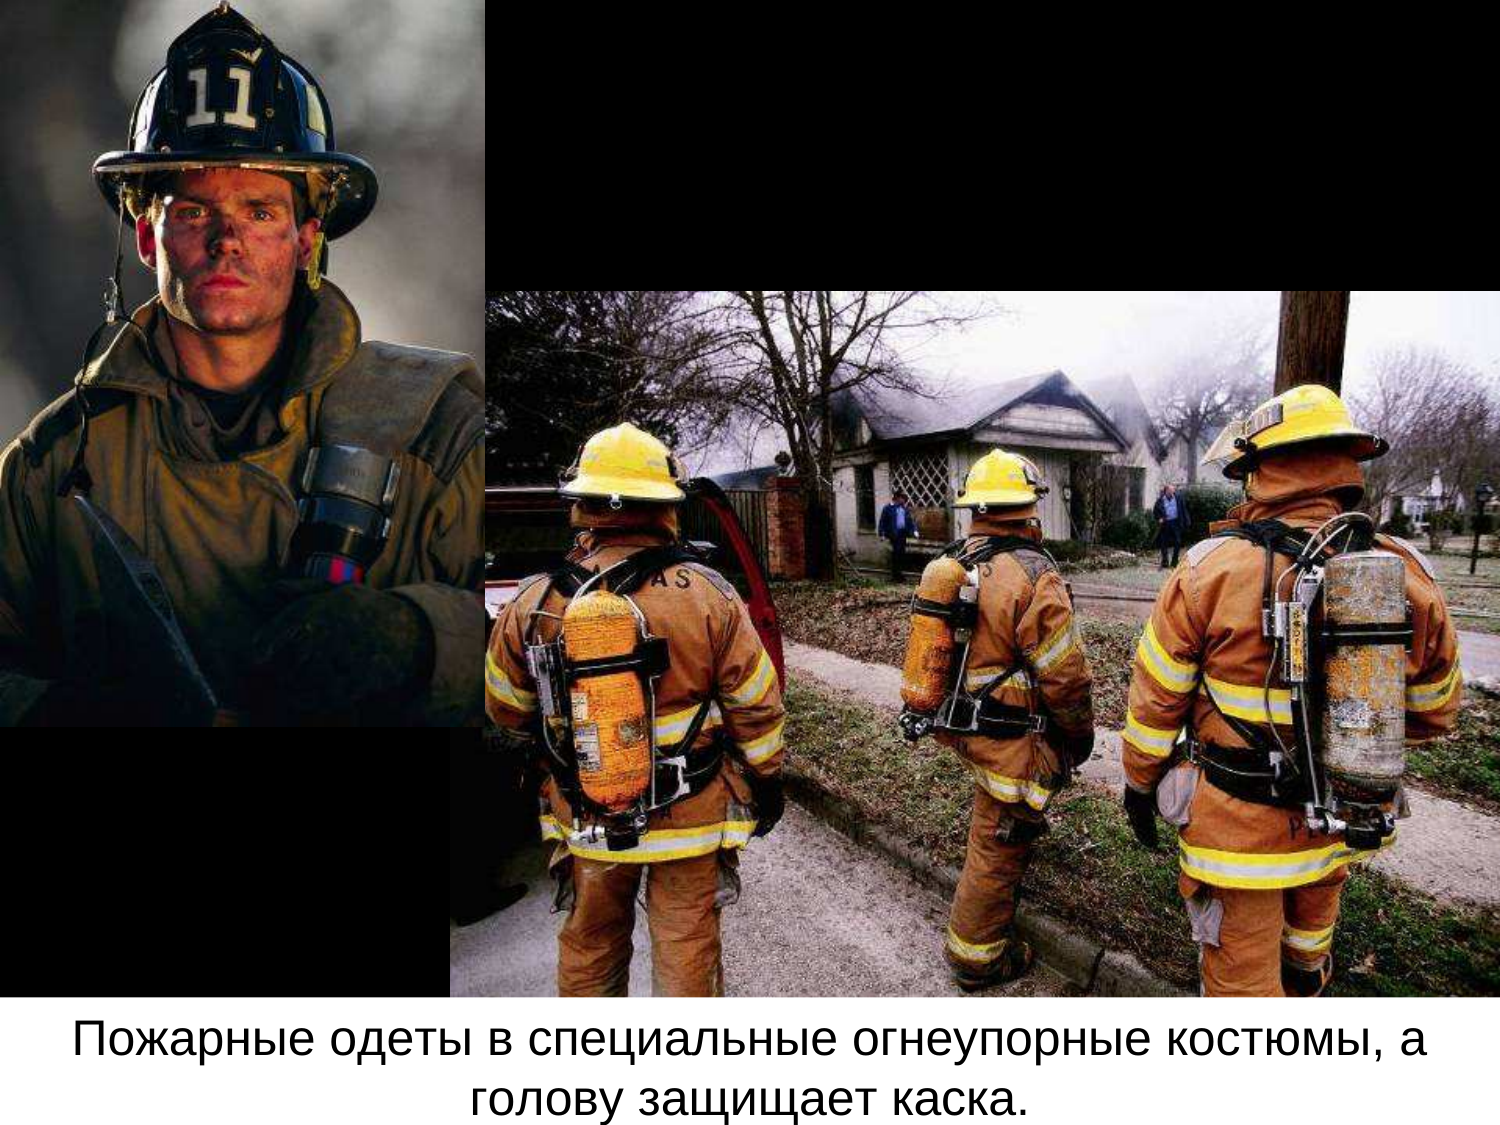

# Пожарные одеты в специальные огнеупорные костюмы, а голову защищает каска.